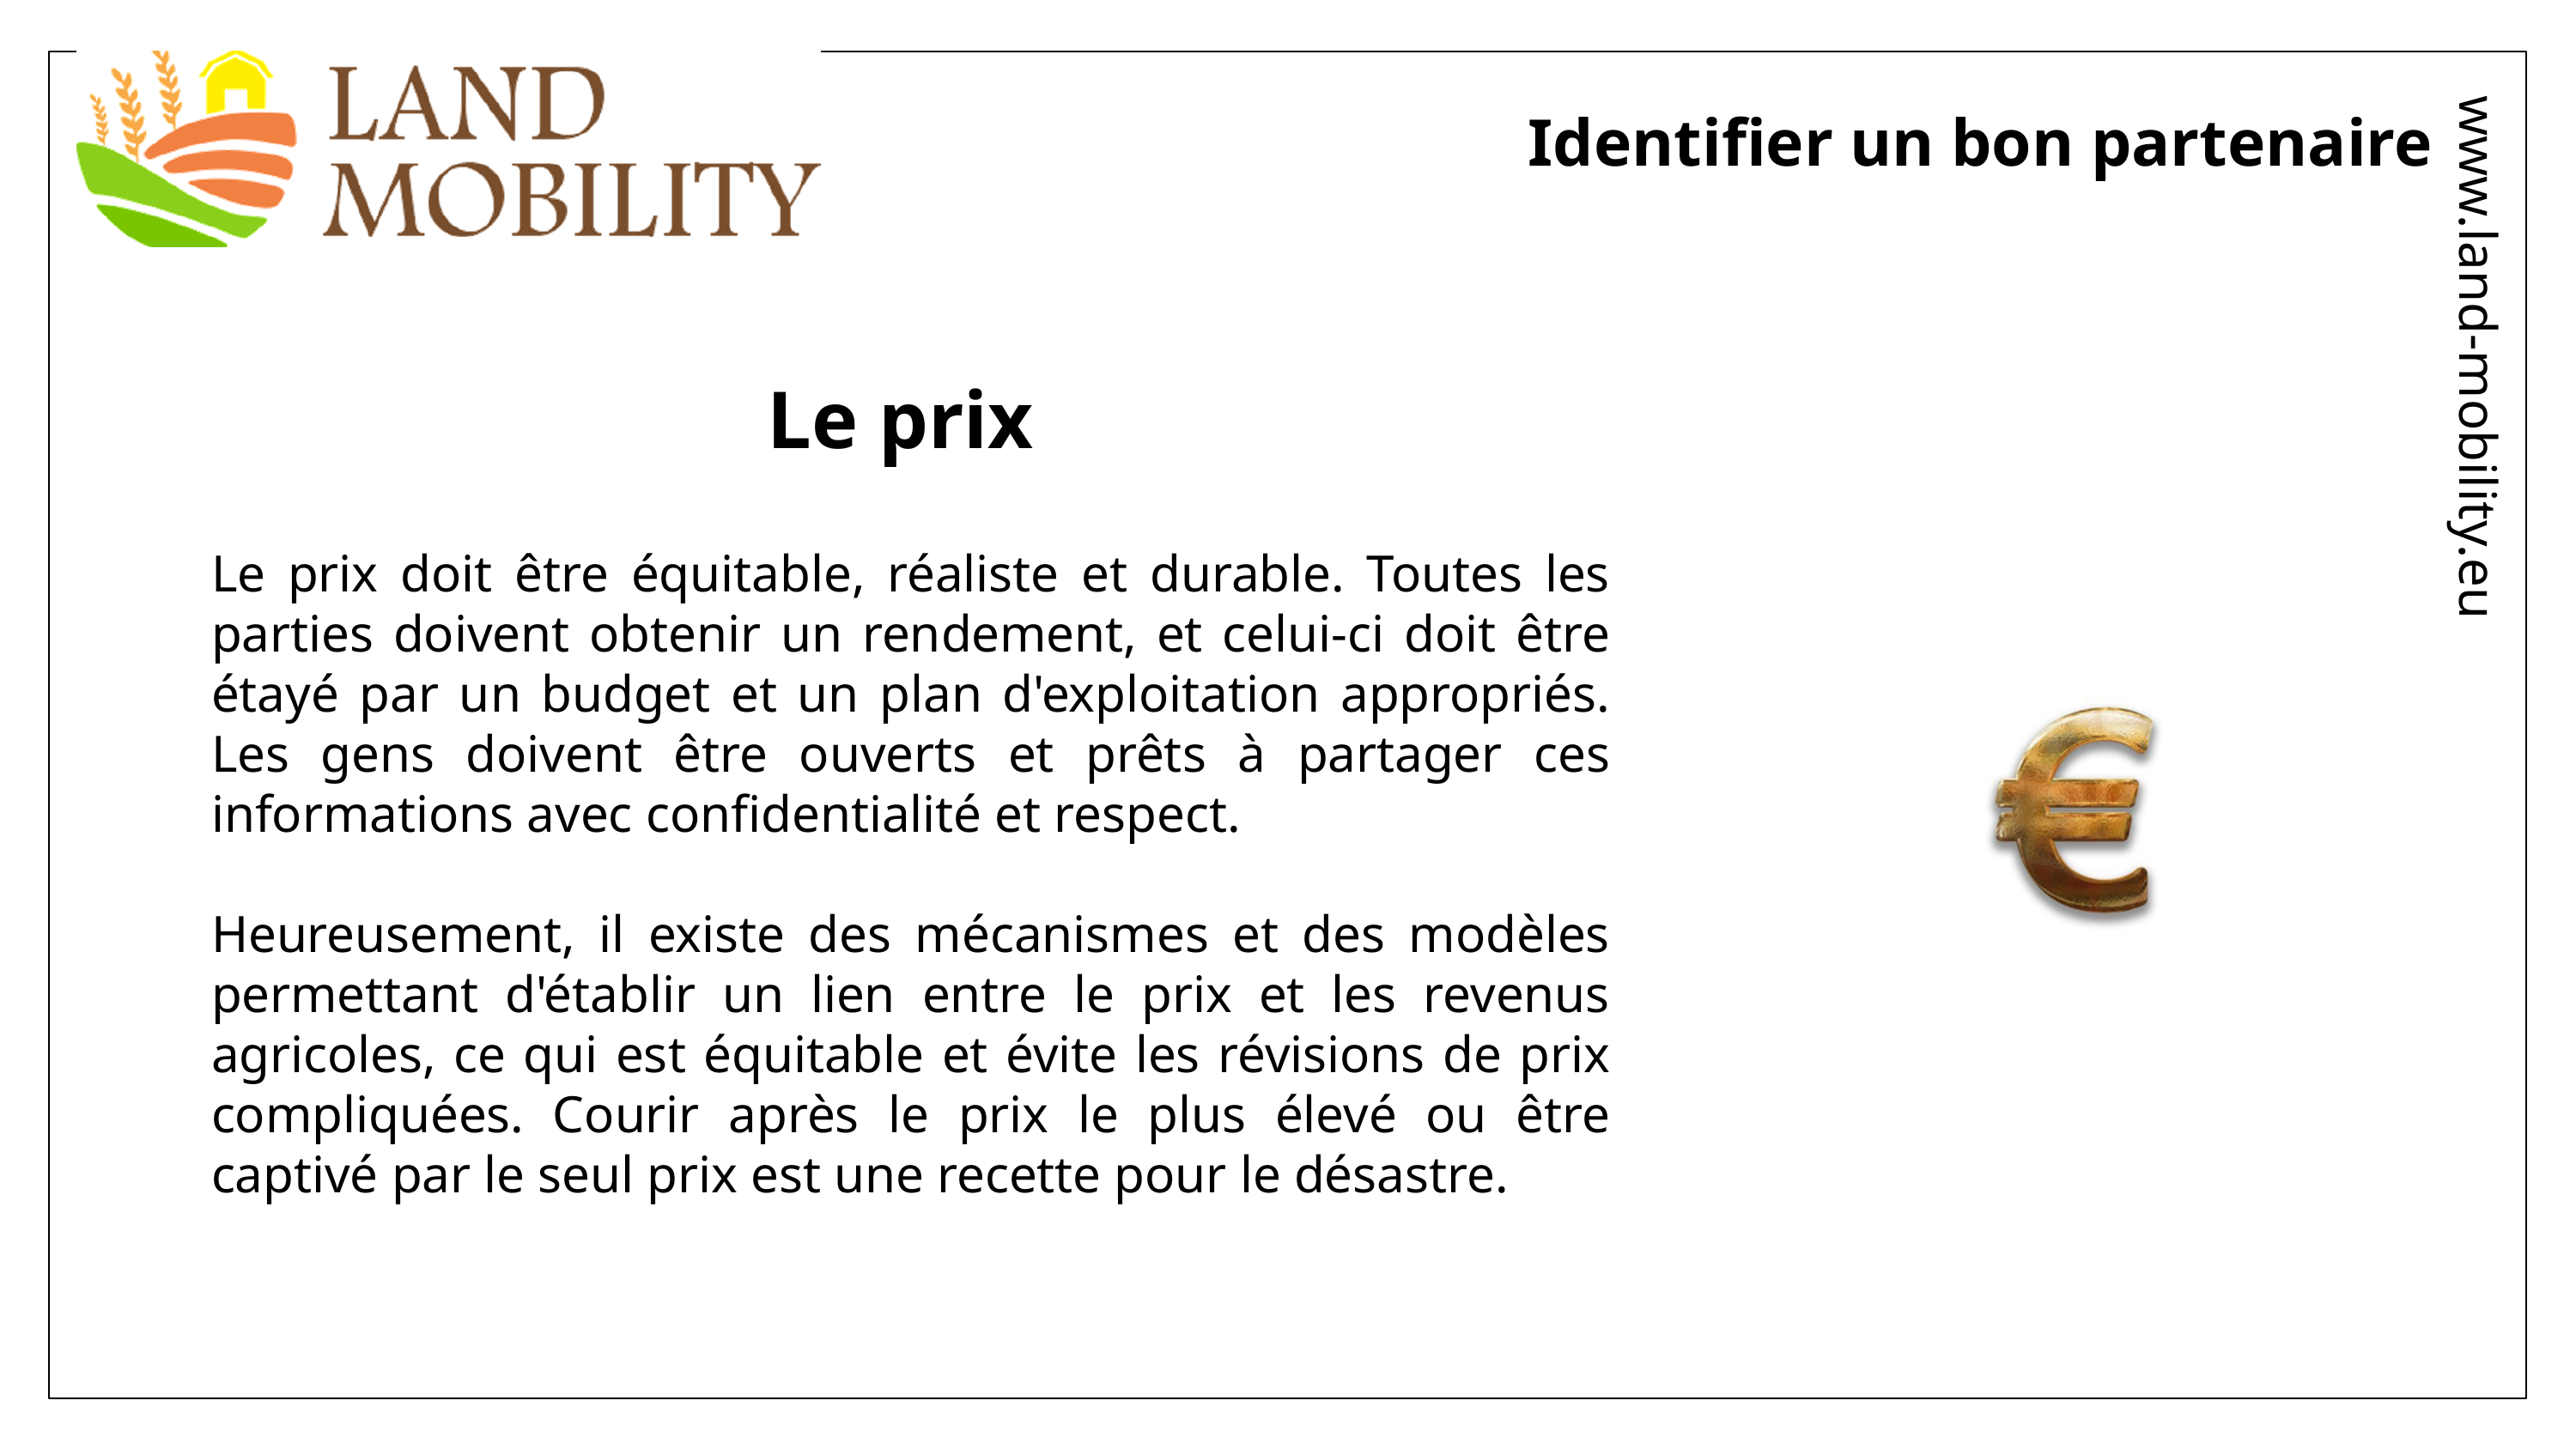

Identifier un bon partenaire
Le prix
Le prix doit être équitable, réaliste et durable. Toutes les parties doivent obtenir un rendement, et celui-ci doit être étayé par un budget et un plan d'exploitation appropriés. Les gens doivent être ouverts et prêts à partager ces informations avec confidentialité et respect.
Heureusement, il existe des mécanismes et des modèles permettant d'établir un lien entre le prix et les revenus agricoles, ce qui est équitable et évite les révisions de prix compliquées. Courir après le prix le plus élevé ou être captivé par le seul prix est une recette pour le désastre.
www.land-mobility.eu